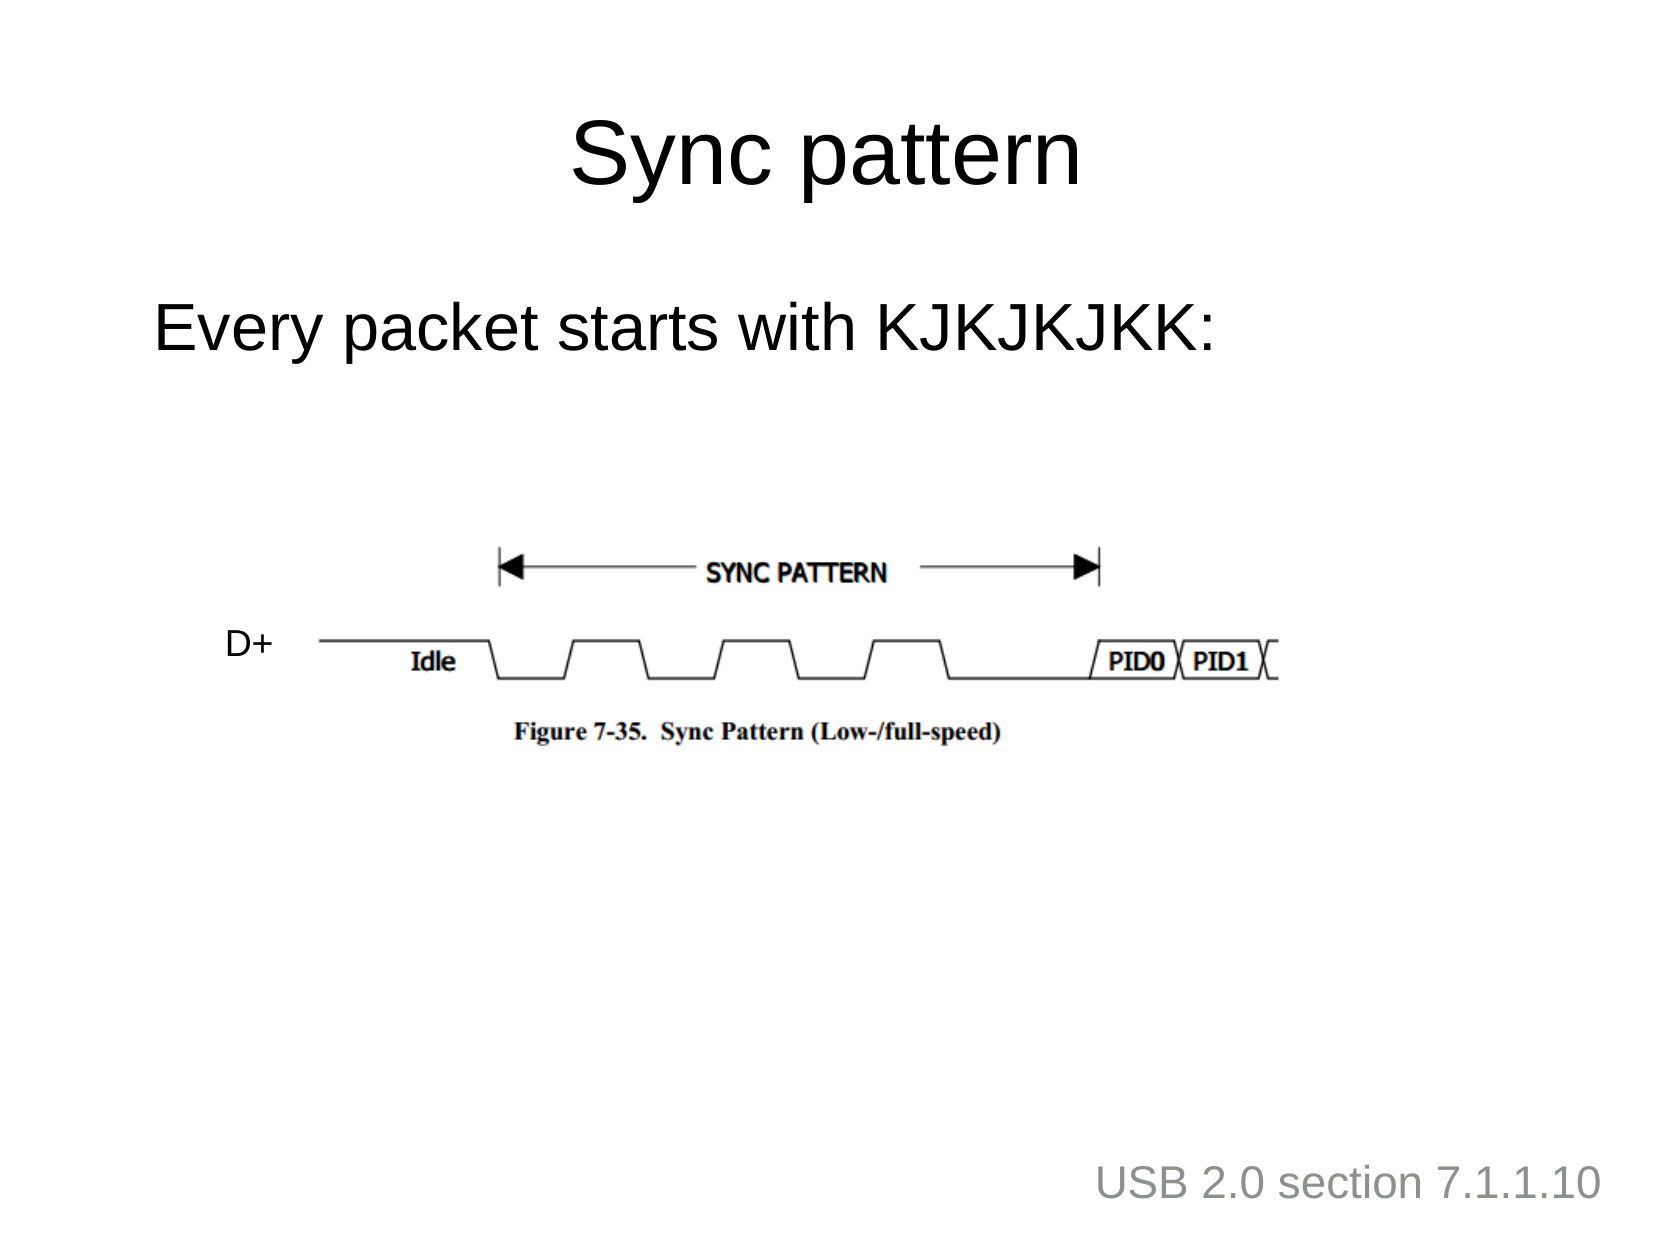

# Sync pattern
Every packet starts with KJKJKJKK:
D+
USB 2.0 section 7.1.1.10